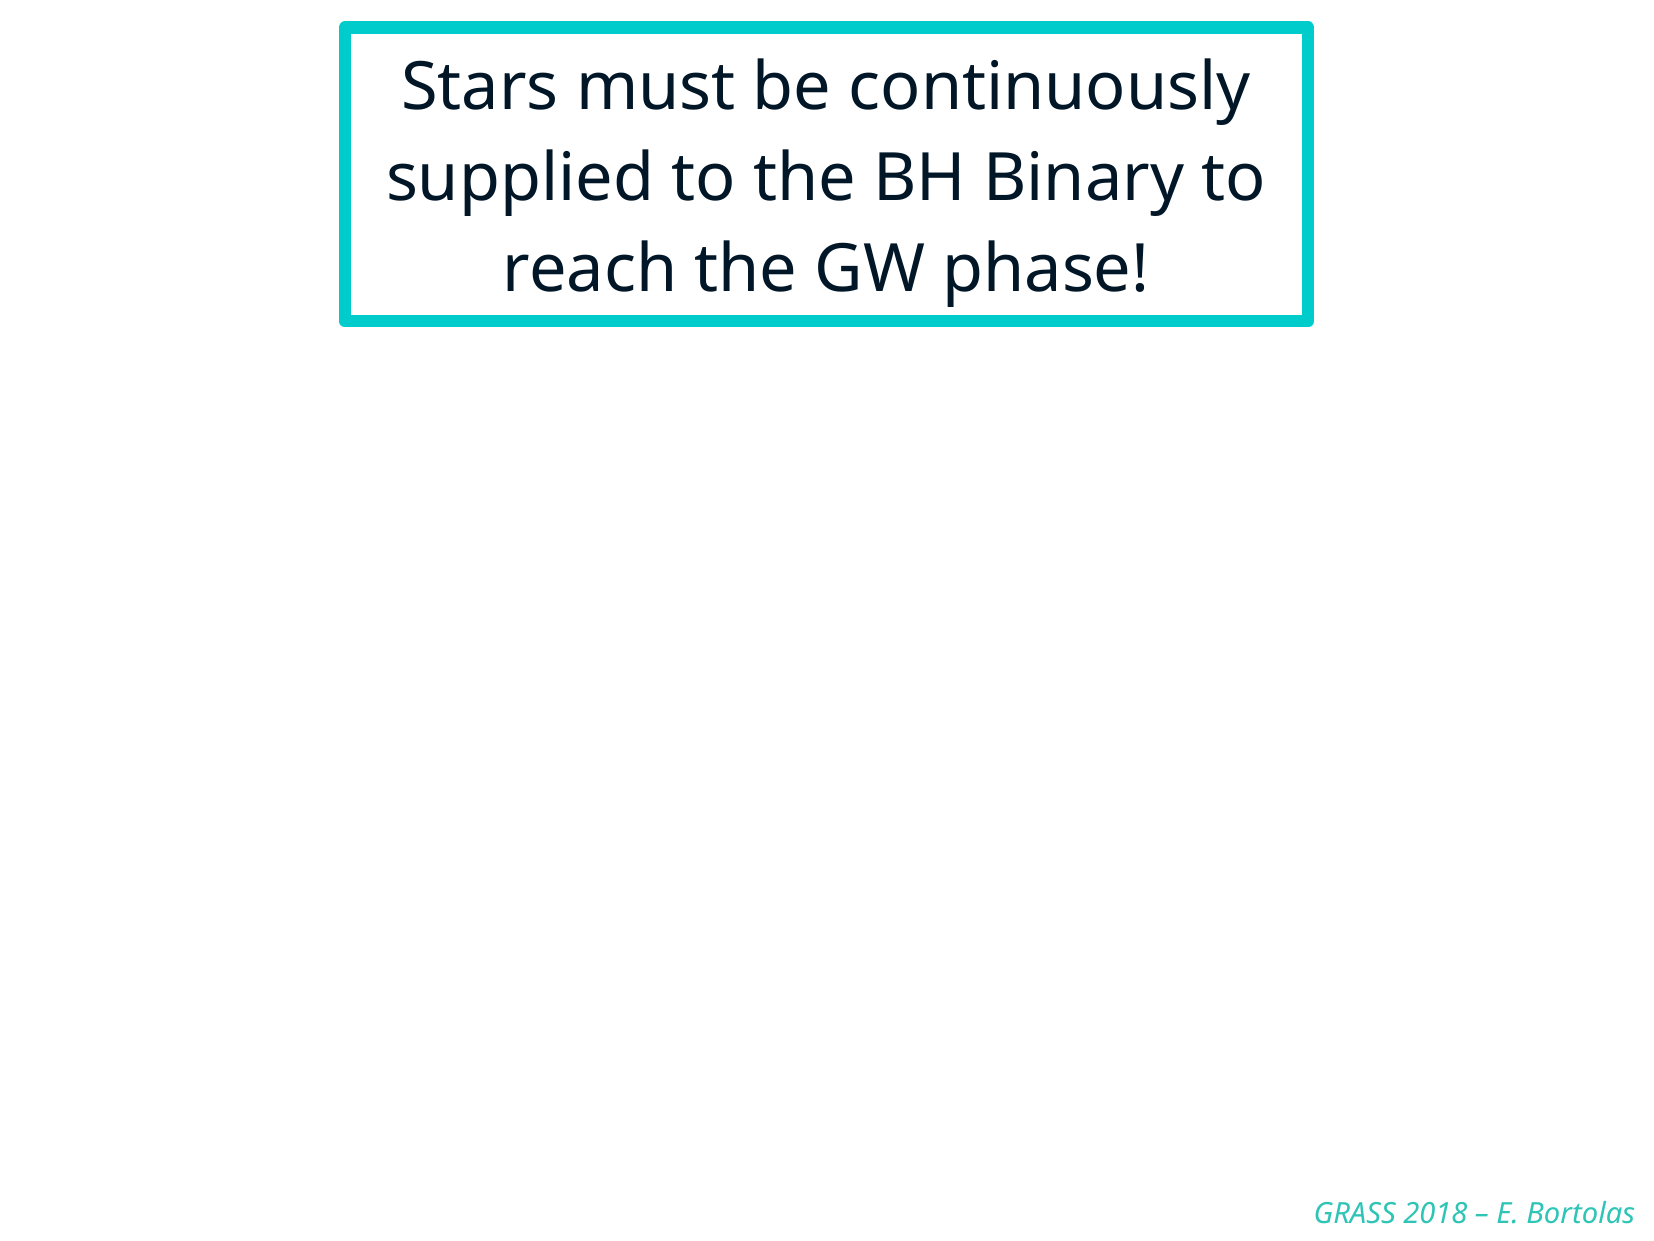

Stars must be continuously supplied to the BH Binary to reach the GW phase!
GRASS 2018 – E. Bortolas